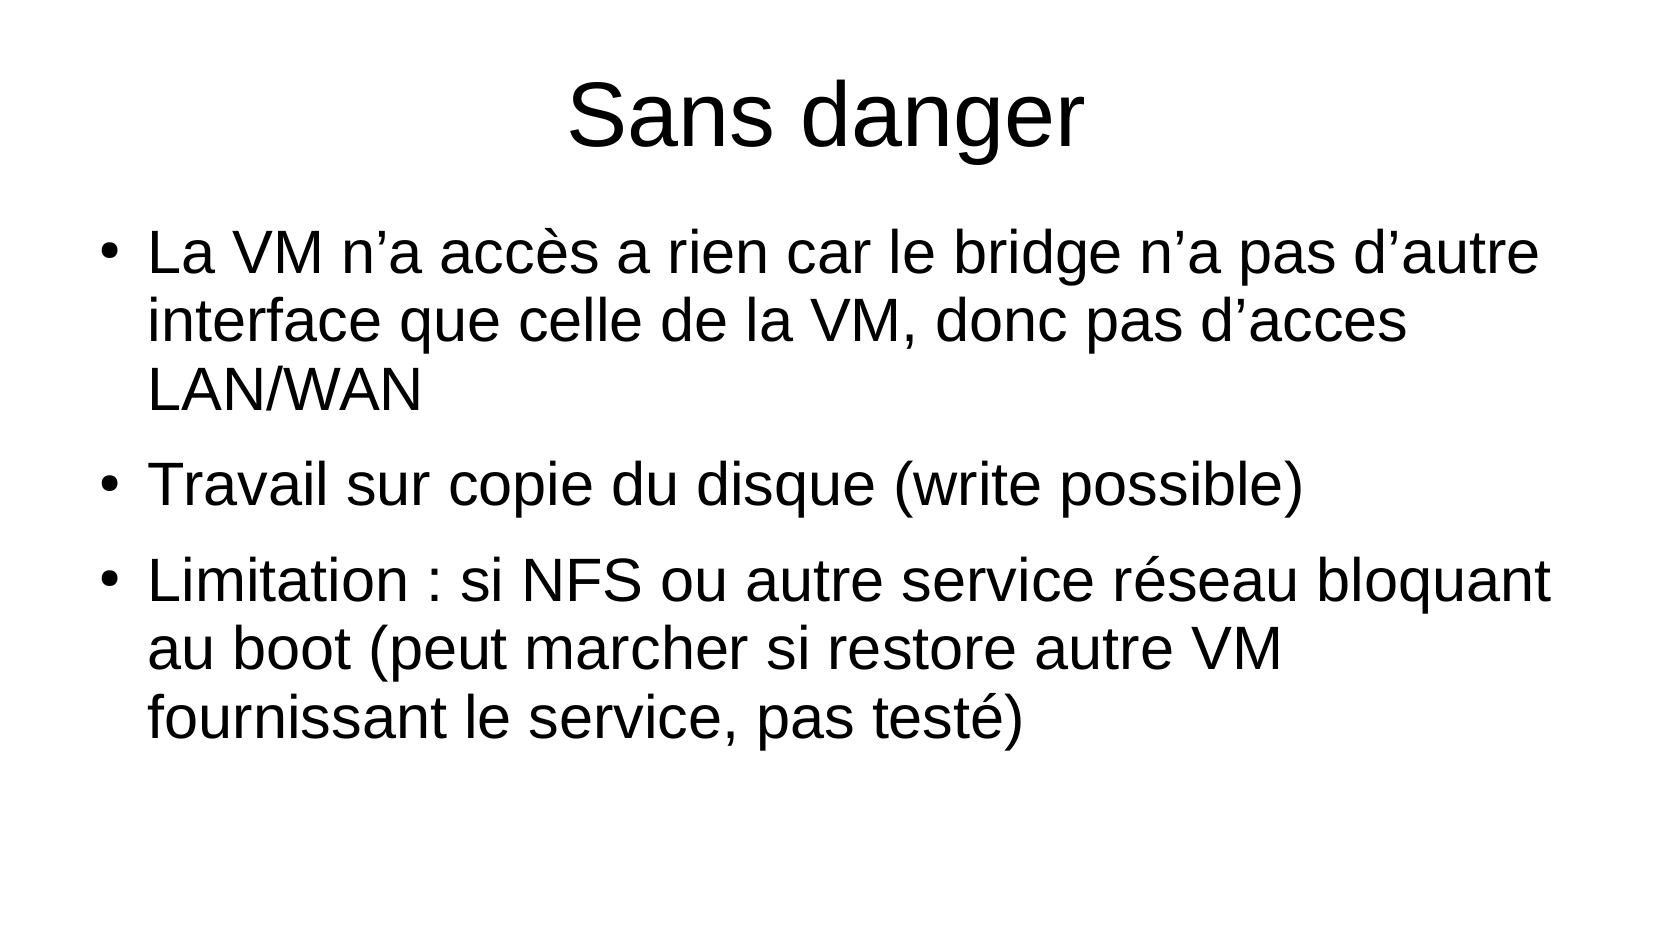

# Sans danger
La VM n’a accès a rien car le bridge n’a pas d’autre interface que celle de la VM, donc pas d’acces LAN/WAN
Travail sur copie du disque (write possible)
Limitation : si NFS ou autre service réseau bloquant au boot (peut marcher si restore autre VM fournissant le service, pas testé)